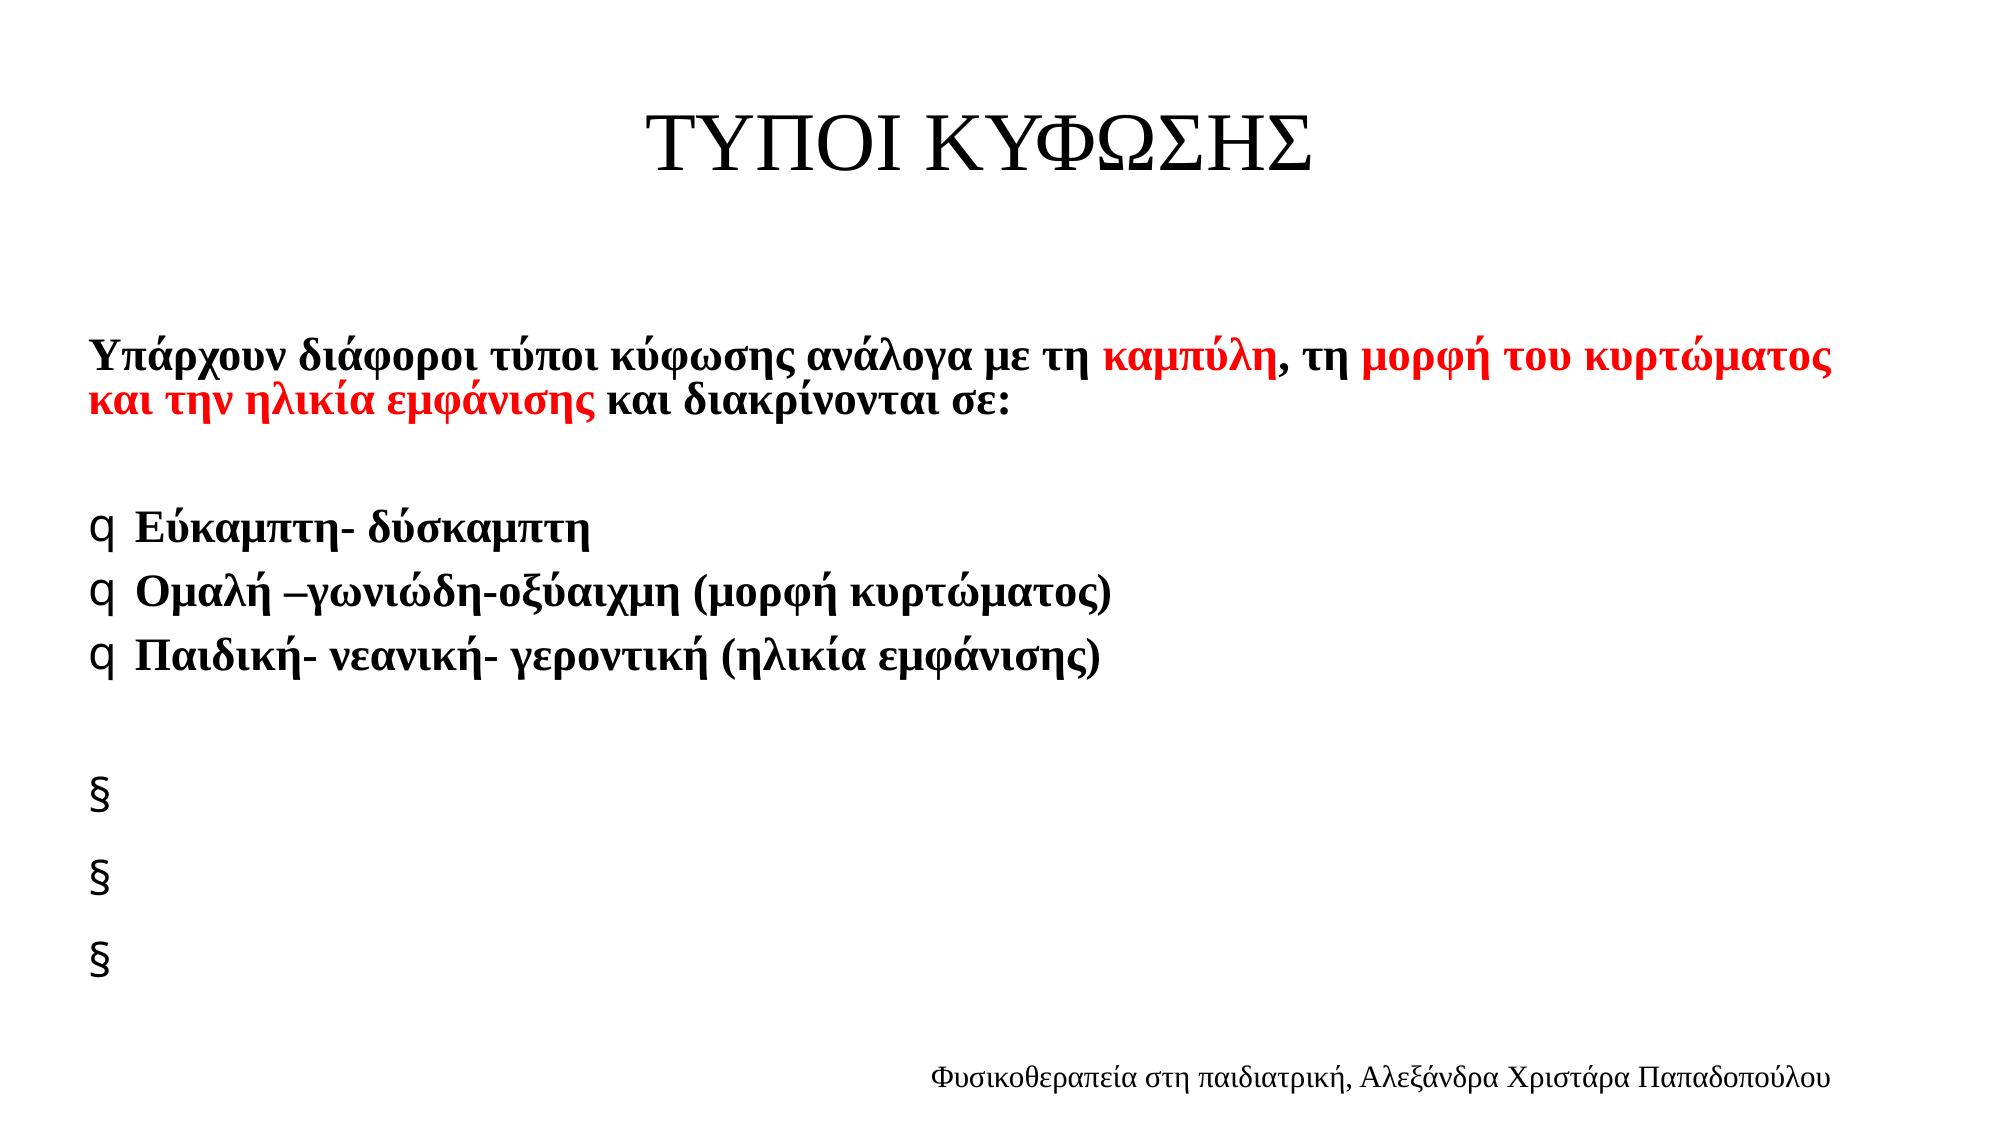

# ΤΥΠΟΙ ΚΥΦΩΣΗΣ
Υπάρχουν διάφοροι τύποι κύφωσης ανάλογα με τη καμπύλη, τη μορφή του κυρτώματος και την ηλικία εμφάνισης και διακρίνονται σε:
 Εύκαμπτη- δύσκαμπτη
 Ομαλή –γωνιώδη-οξύαιχμη (μορφή κυρτώματος)
 Παιδική- νεανική- γεροντική (ηλικία εμφάνισης)
Φυσικοθεραπεία στη παιδιατρική, Αλεξάνδρα Χριστάρα Παπαδοπούλου